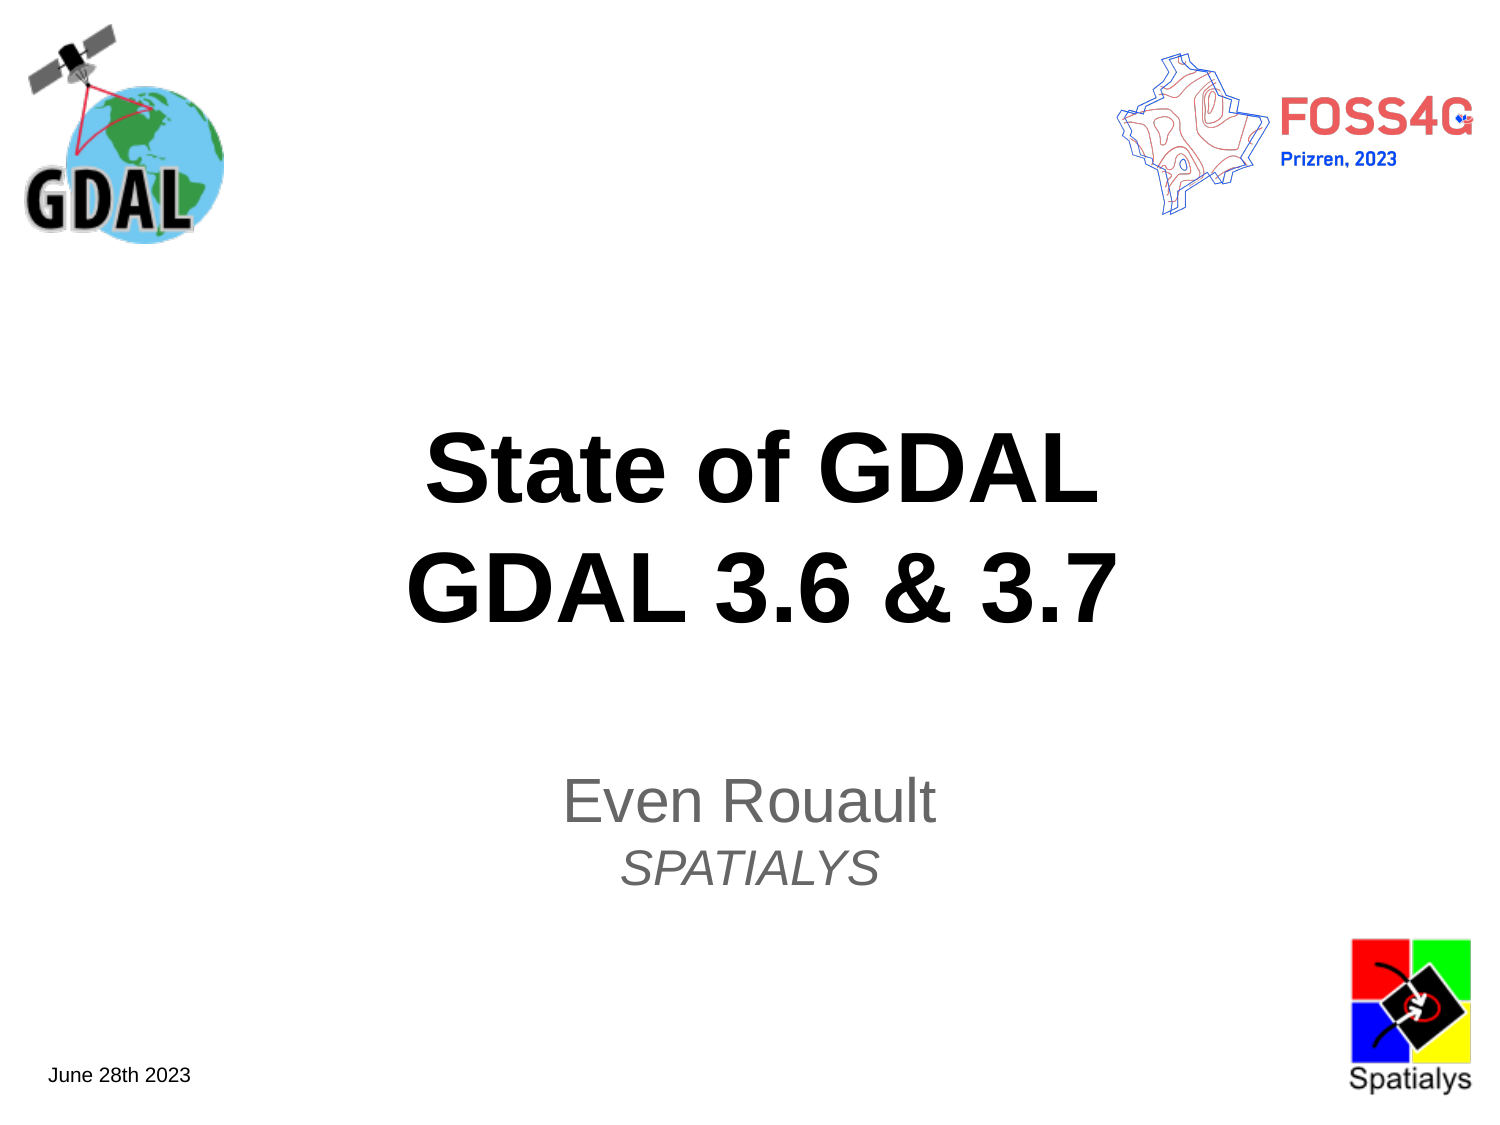

# State of GDAL GDAL 3.6 & 3.7
Even Rouault
SPATIALYS
June 28th 2023